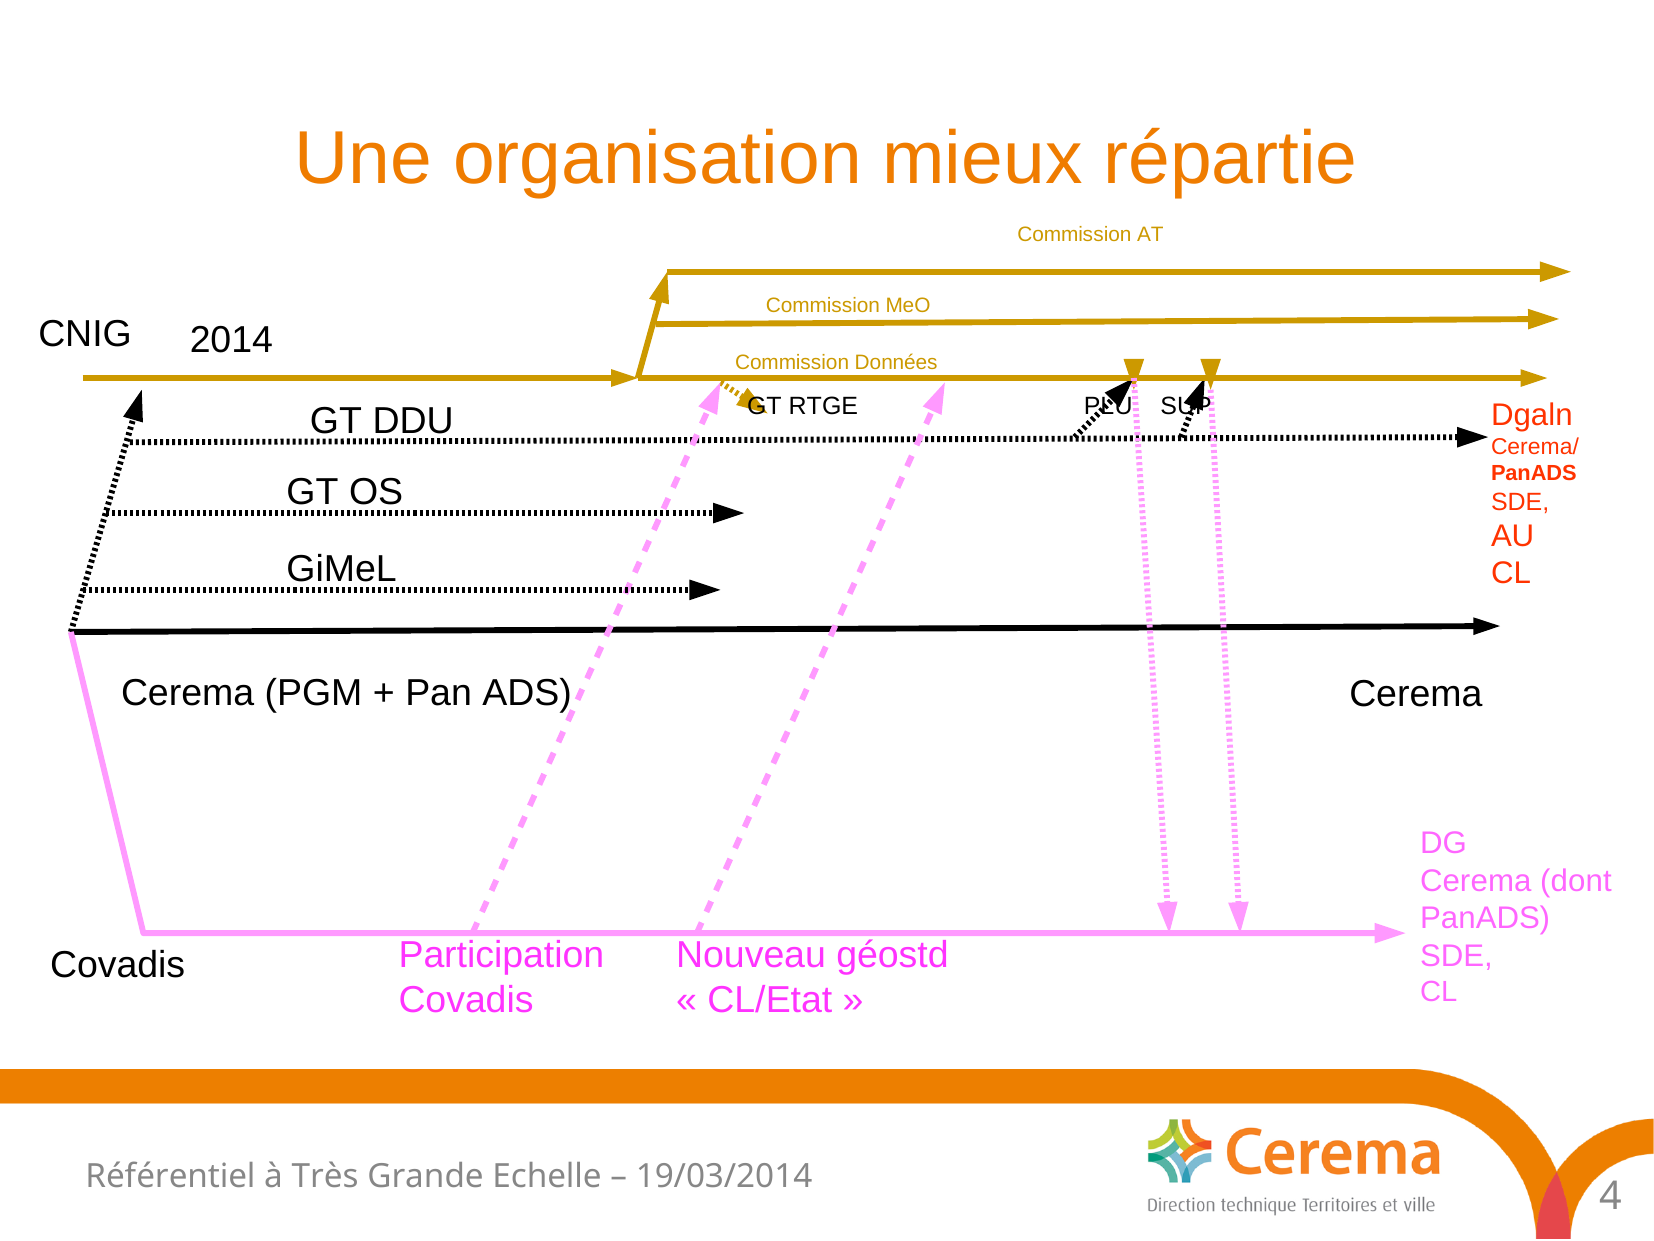

# Une organisation mieux répartie
Commission AT
Commission MeO
CNIG
2014
Commission Données
GT RTGE
PLU SUP
Dgaln
Cerema/PanADS
SDE,
AU
CL
GT DDU
GT OS
GiMeL
Cerema (PGM + Pan ADS)
Cerema
DG
Cerema (dont PanADS)
SDE,
CL
Participation Covadis
Nouveau géostd « CL/Etat »
Covadis